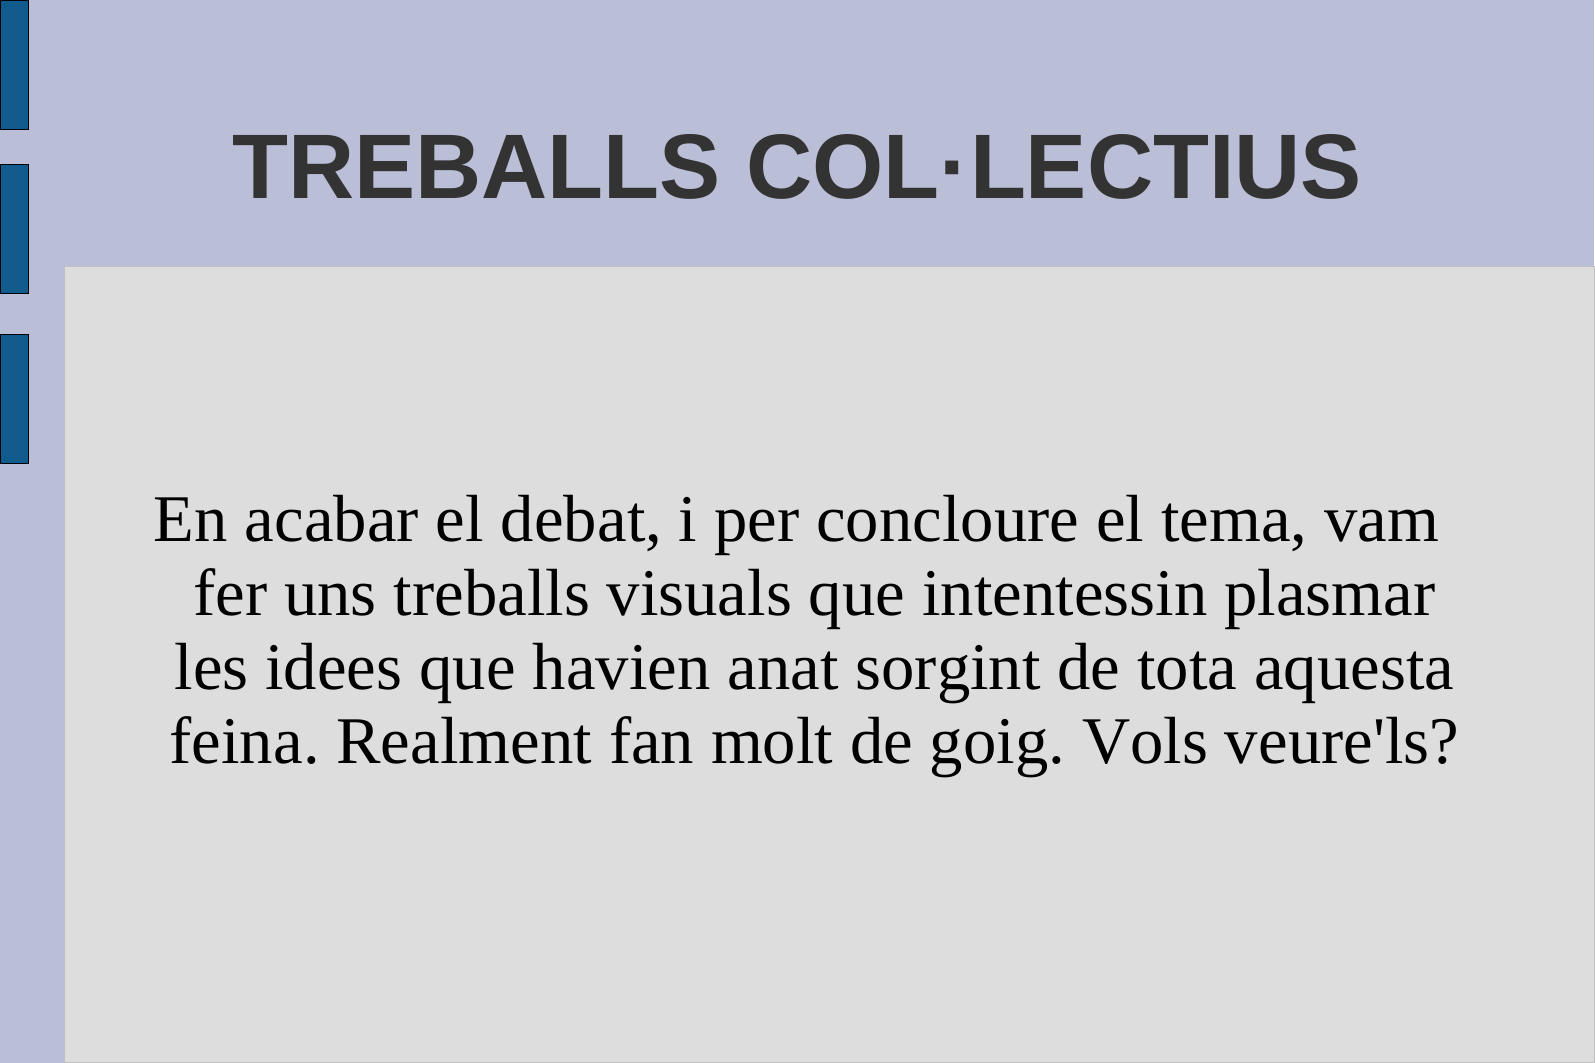

# TREBALLS COL·LECTIUS
En acabar el debat, i per concloure el tema, vam fer uns treballs visuals que intentessin plasmar les idees que havien anat sorgint de tota aquesta feina. Realment fan molt de goig. Vols veure'ls?